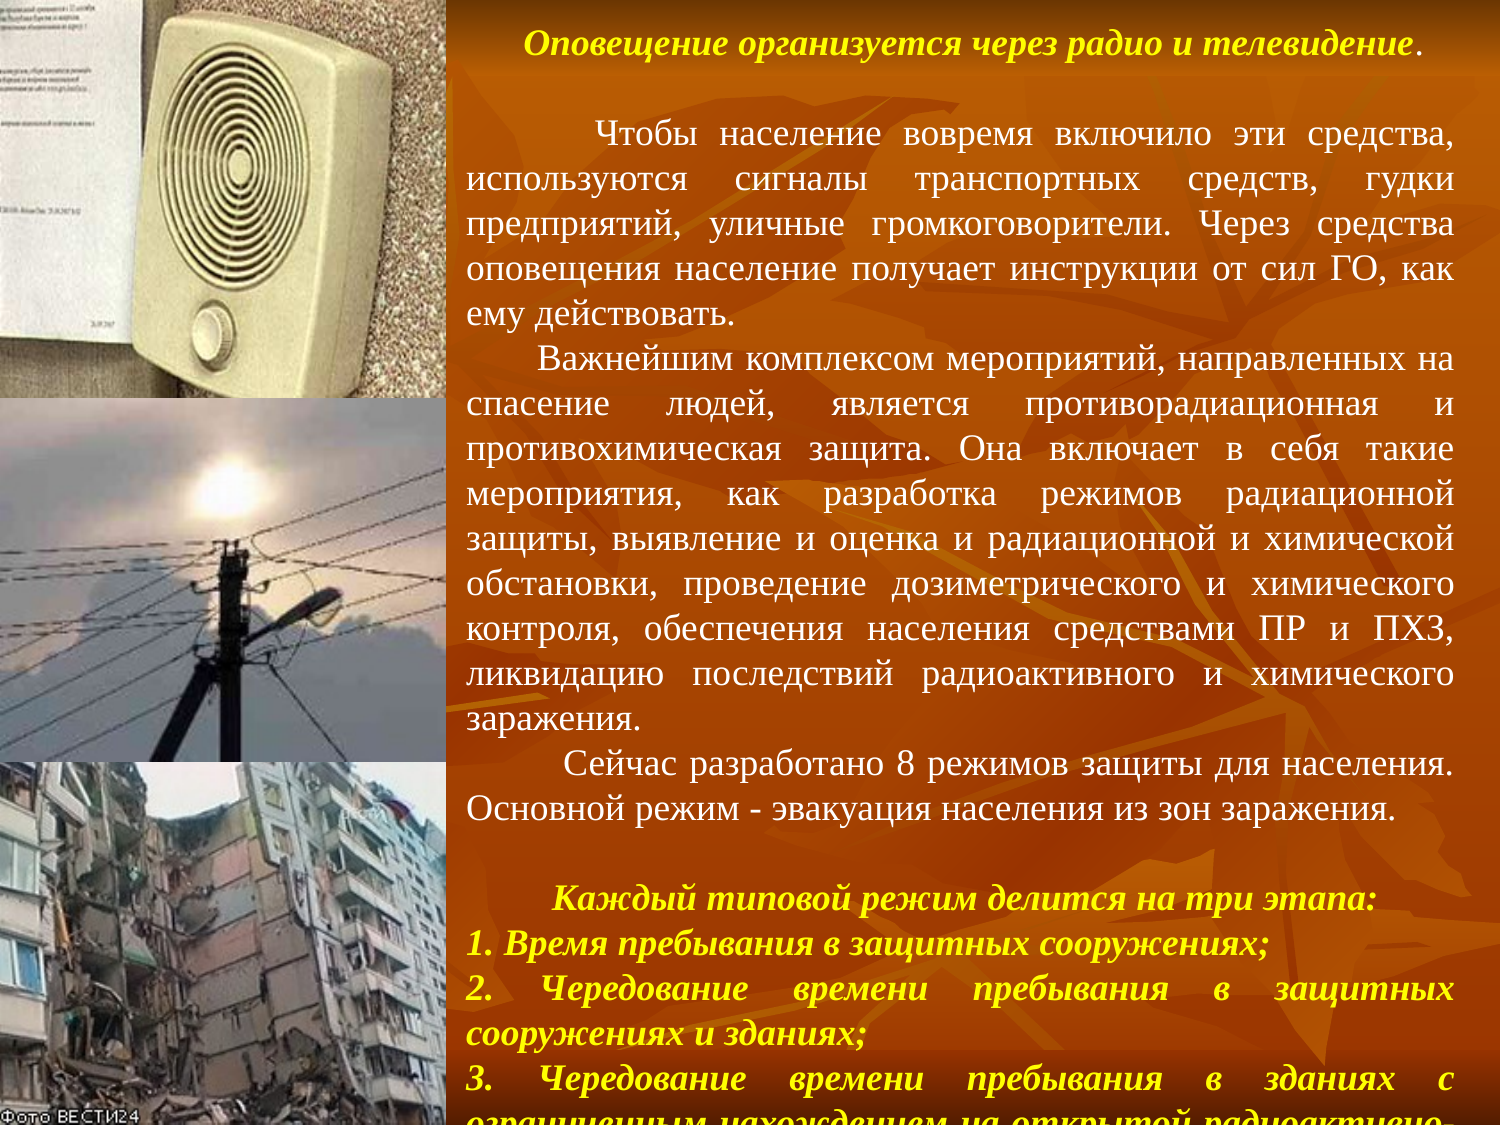

Оповещение организуется через радио и телевидение.
 Чтобы население вовремя включило эти средства, используются сигналы транспортных средств, гудки предприятий, уличные громкоговорители. Через средства оповещения население получает инструкции от сил ГО, как ему действовать.
 Важнейшим комплексом мероприятий, направленных на спасение людей, является противорадиационная и противохимическая защита. Она включает в себя такие мероприятия, как разработка режимов радиационной защиты, выявление и оценка и радиационной и химической обстановки, проведение дозиметрического и химического контроля, обеспечения населения средствами ПР и ПХЗ, ликвидацию последствий радиоактивного и химического заражения.
 Сейчас разработано 8 режимов защиты для населения. Основной режим - эвакуация населения из зон заражения.
 Каждый типовой режим делится на три этапа:
1. Время пребывания в защитных сооружениях;
2. Чередование времени пребывания в защитных сооружениях и зданиях;
3. Чередование времени пребывания в зданиях с ограниченным нахождением на открытой радиоактивно-заражённой местности до 1-2 часов в сутки.